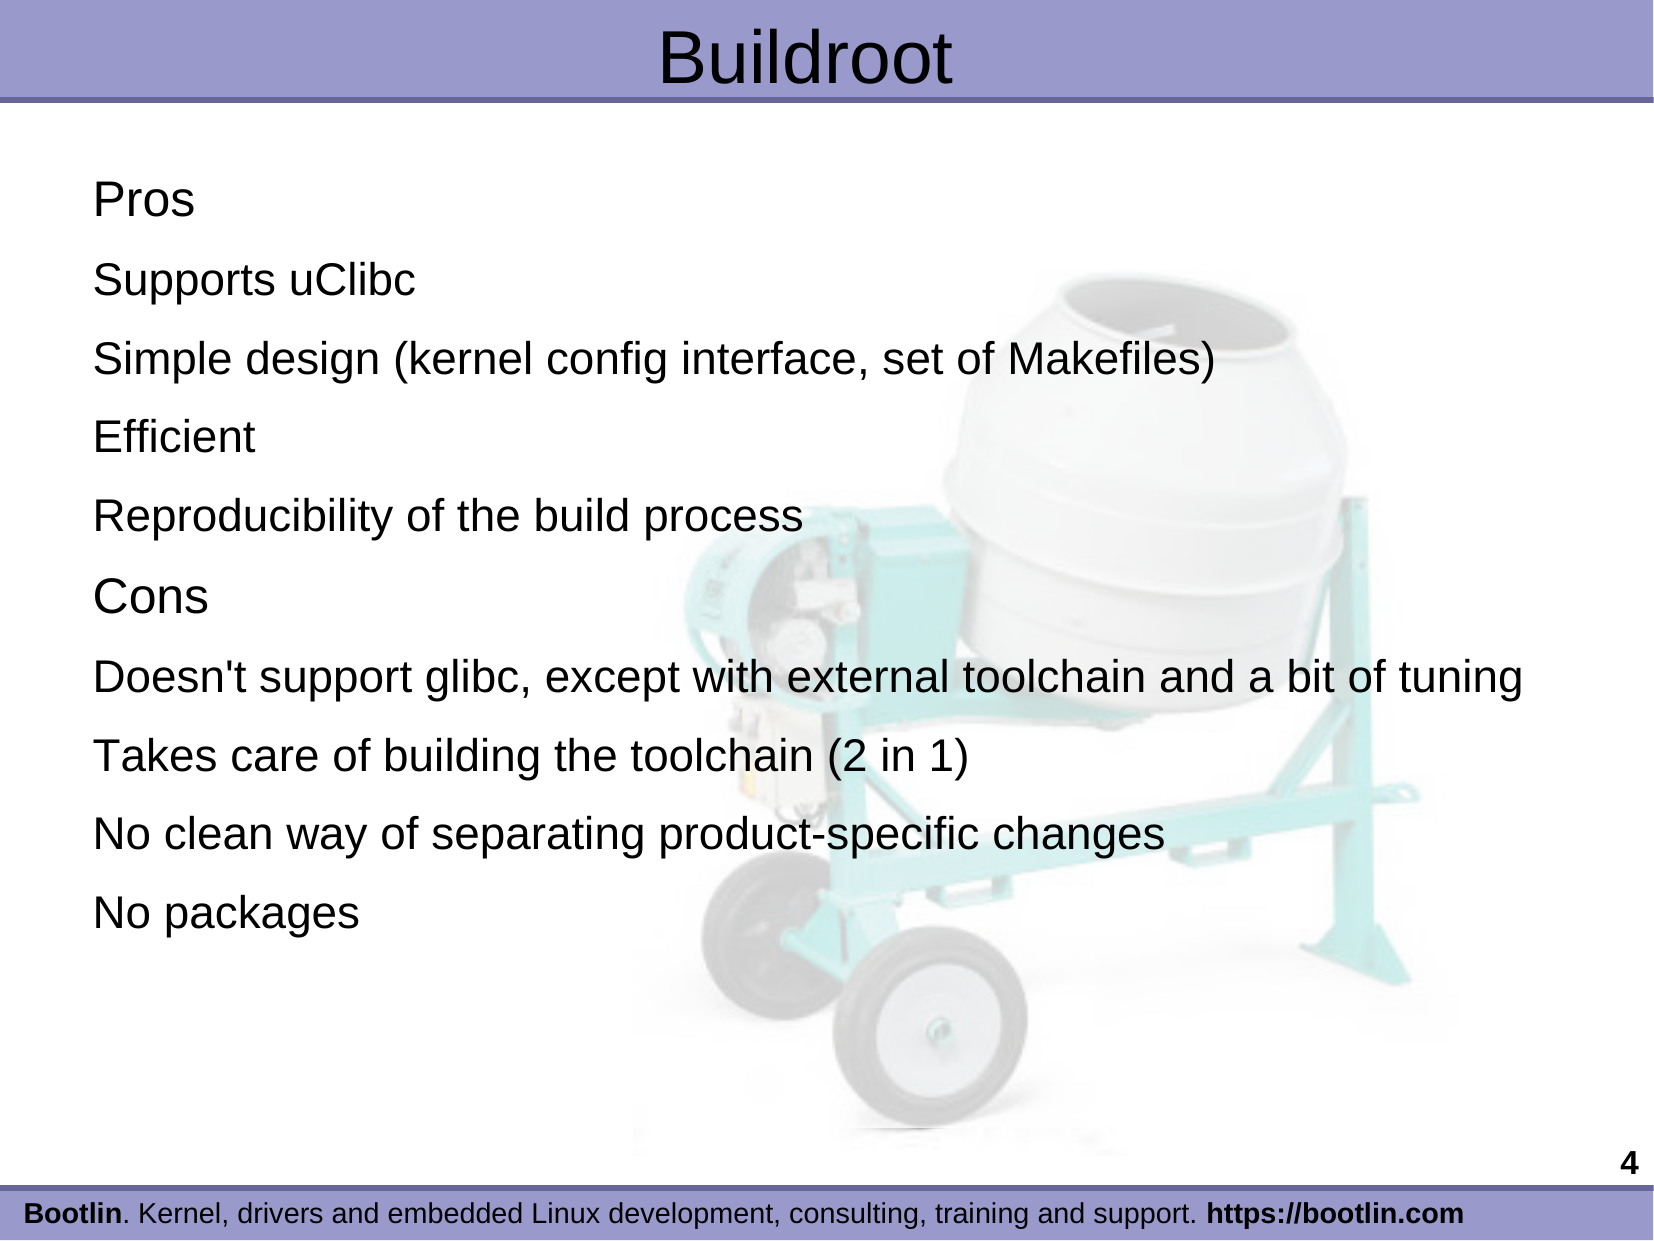

# Buildroot
Pros
Supports uClibc
Simple design (kernel config interface, set of Makefiles)
Efficient
Reproducibility of the build process
Cons
Doesn't support glibc, except with external toolchain and a bit of tuning
Takes care of building the toolchain (2 in 1)
No clean way of separating product-specific changes
No packages